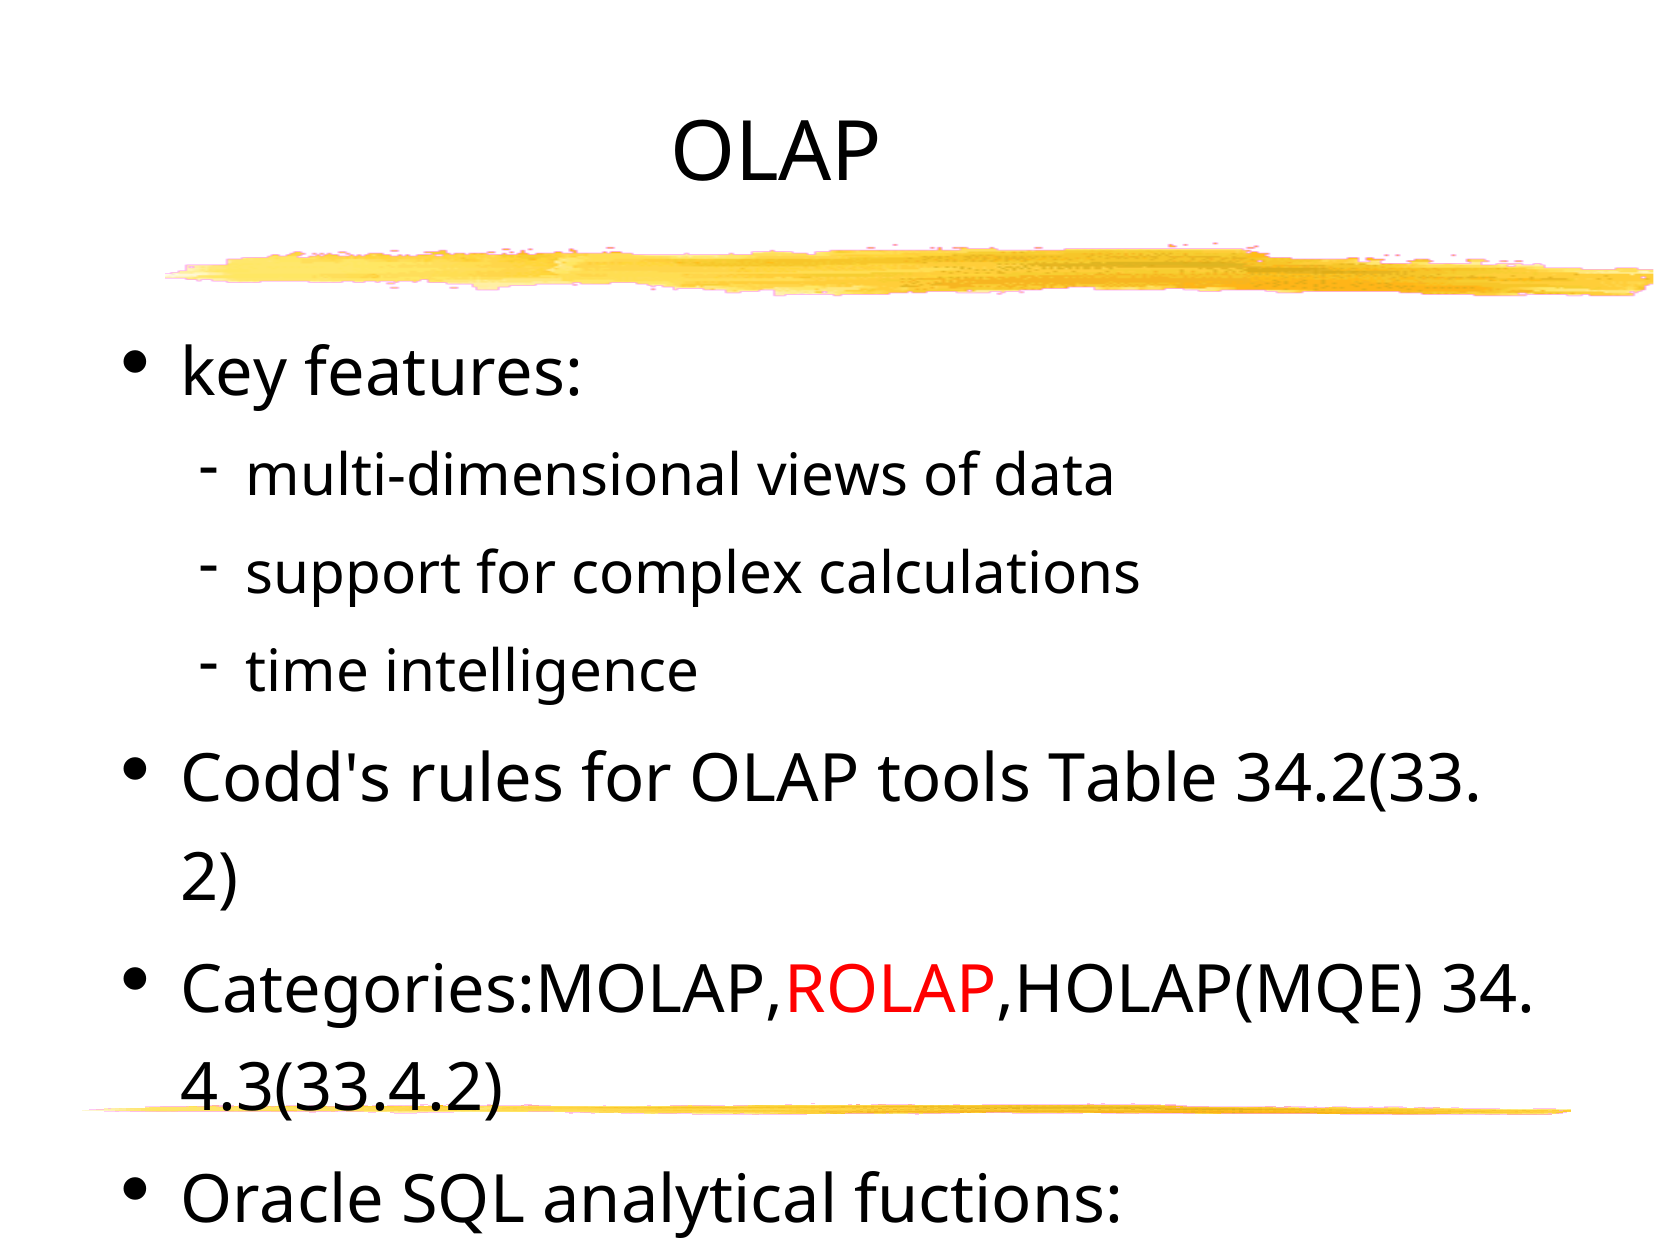

# OLAP
key features:
multi-dimensional views of data
support for complex calculations
time intelligence
Codd's rules for OLAP tools Table 34.2(33.2)
Categories:MOLAP,ROLAP,HOLAP(MQE) 34.4.3(33.4.2)
Oracle SQL analytical fuctions:
Table 34.7(33.7)